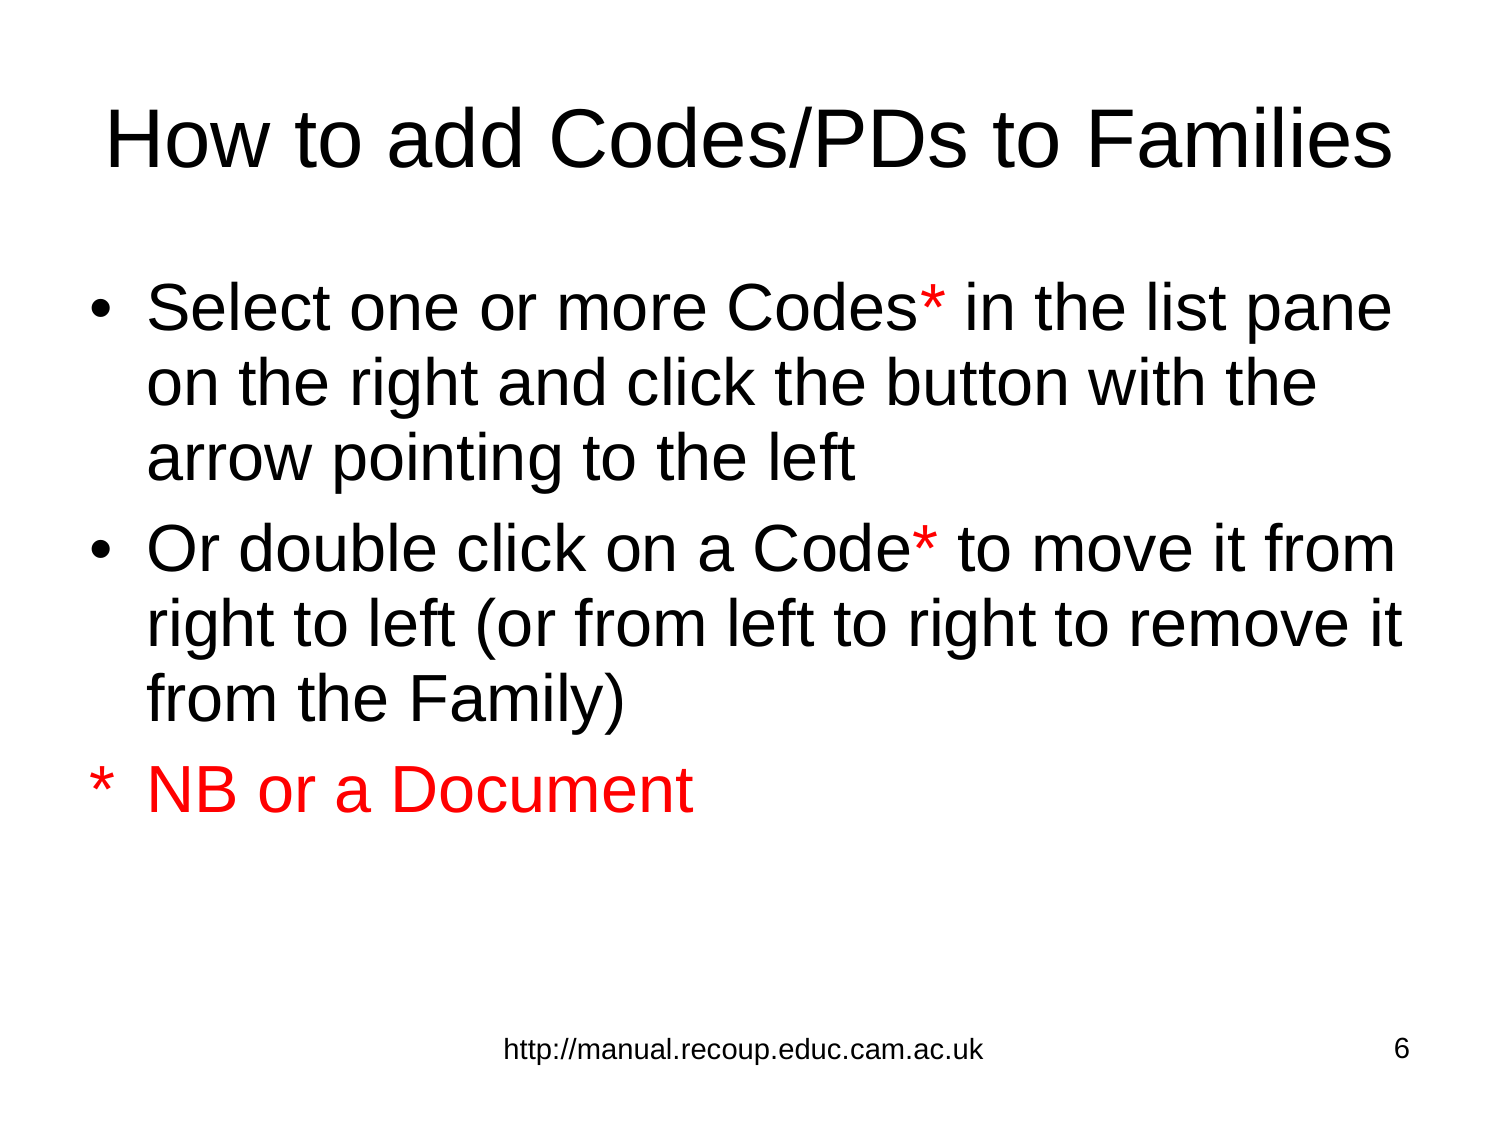

# How to add Codes/PDs to Families
Select one or more Codes* in the list pane on the right and click the button with the arrow pointing to the left
Or double click on a Code* to move it from right to left (or from left to right to remove it from the Family)
*	NB or a Document
6
http://manual.recoup.educ.cam.ac.uk